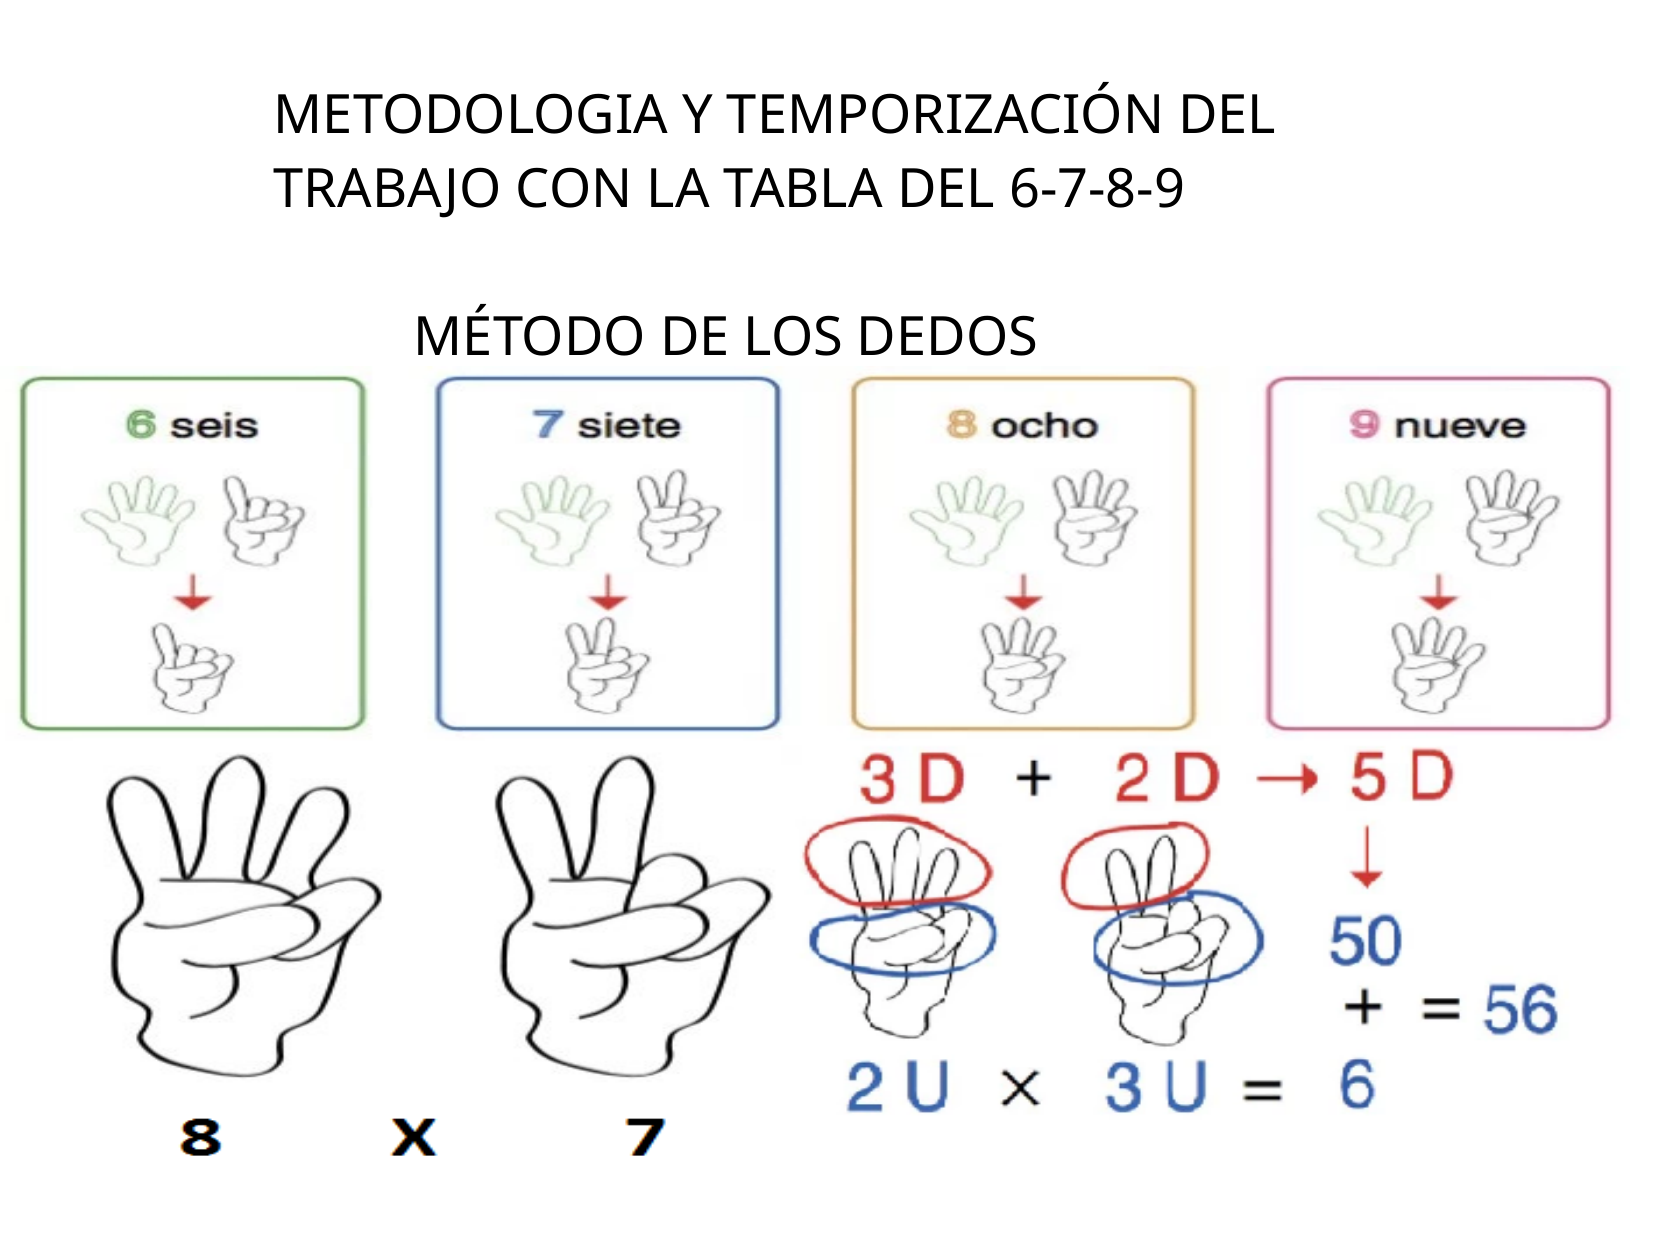

METODOLOGIA Y TEMPORIZACIÓN DEL
 TRABAJO CON LA TABLA DEL 6-7-8-9
 MÉTODO DE LOS DEDOS